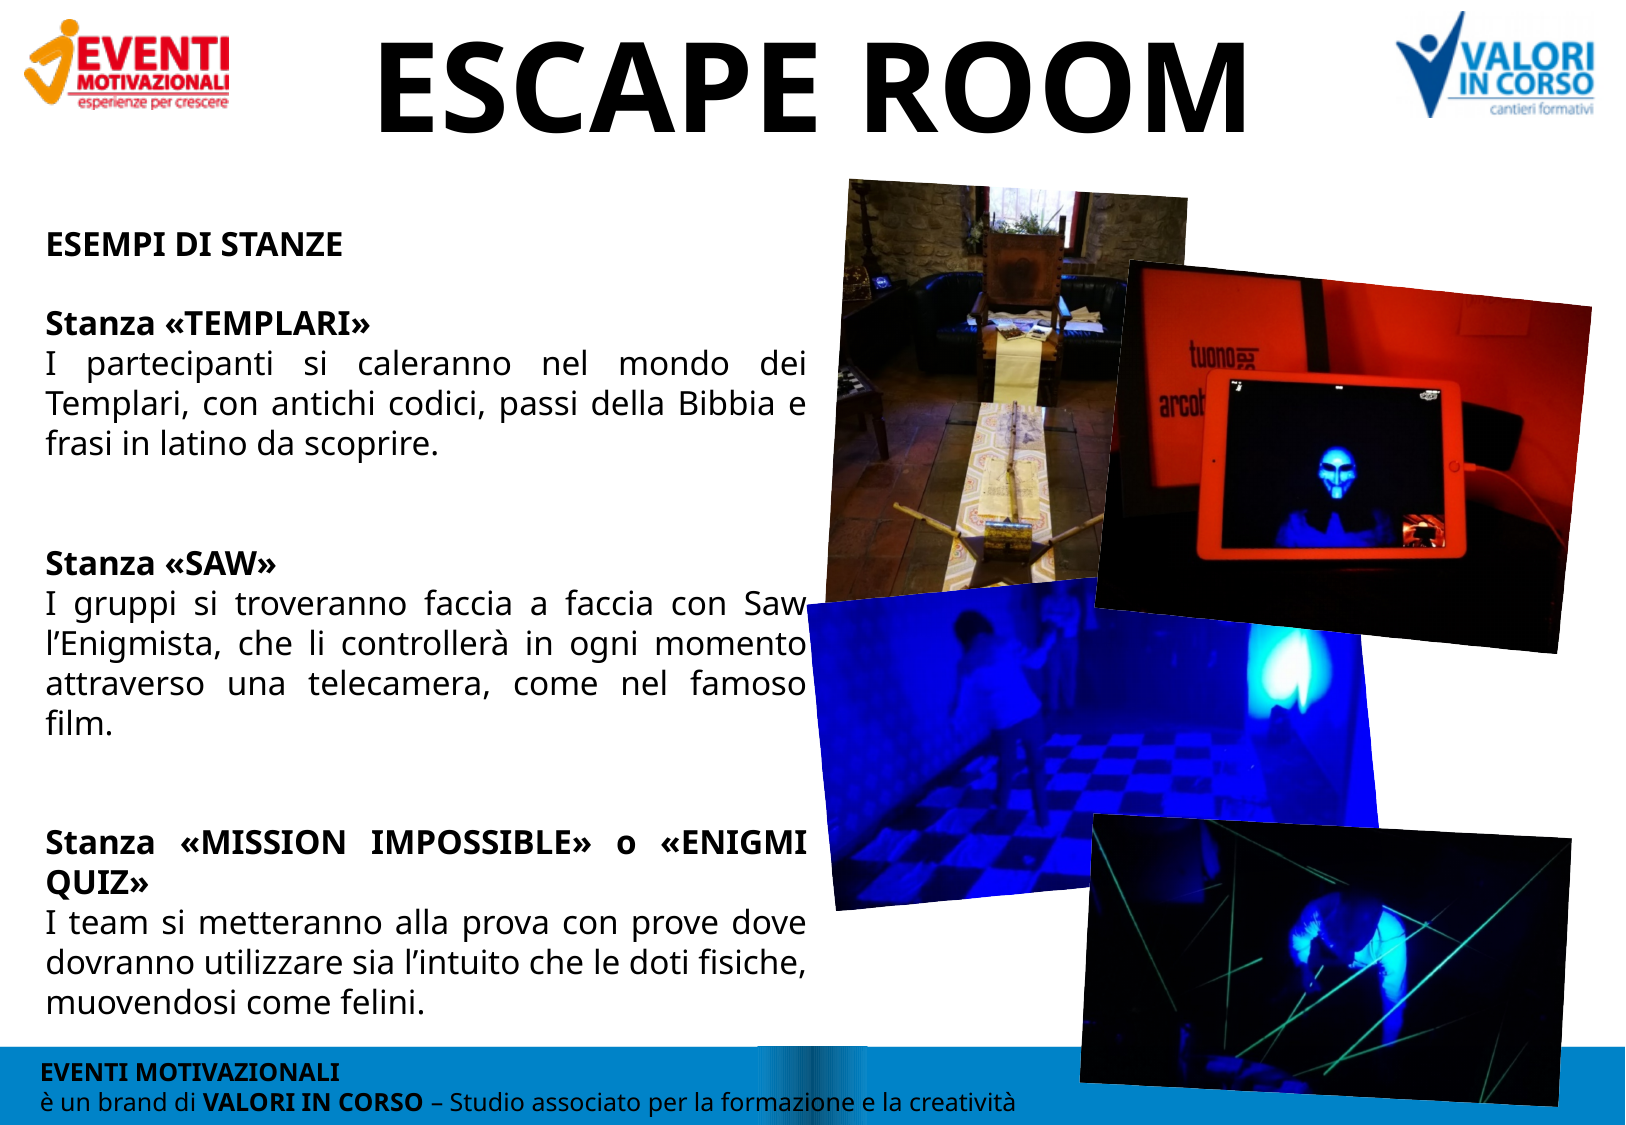

ESCAPE ROOM
ESEMPI DI STANZE
Stanza «TEMPLARI»
I partecipanti si caleranno nel mondo dei Templari, con antichi codici, passi della Bibbia e frasi in latino da scoprire.
Stanza «SAW»
I gruppi si troveranno faccia a faccia con Saw l’Enigmista, che li controllerà in ogni momento attraverso una telecamera, come nel famoso film.
Stanza «MISSION IMPOSSIBLE» o «ENIGMI QUIZ»
I team si metteranno alla prova con prove dove dovranno utilizzare sia l’intuito che le doti fisiche, muovendosi come felini.
EVENTI MOTIVAZIONALI
è un brand di VALORI IN CORSO – Studio associato per la formazione e la creatività